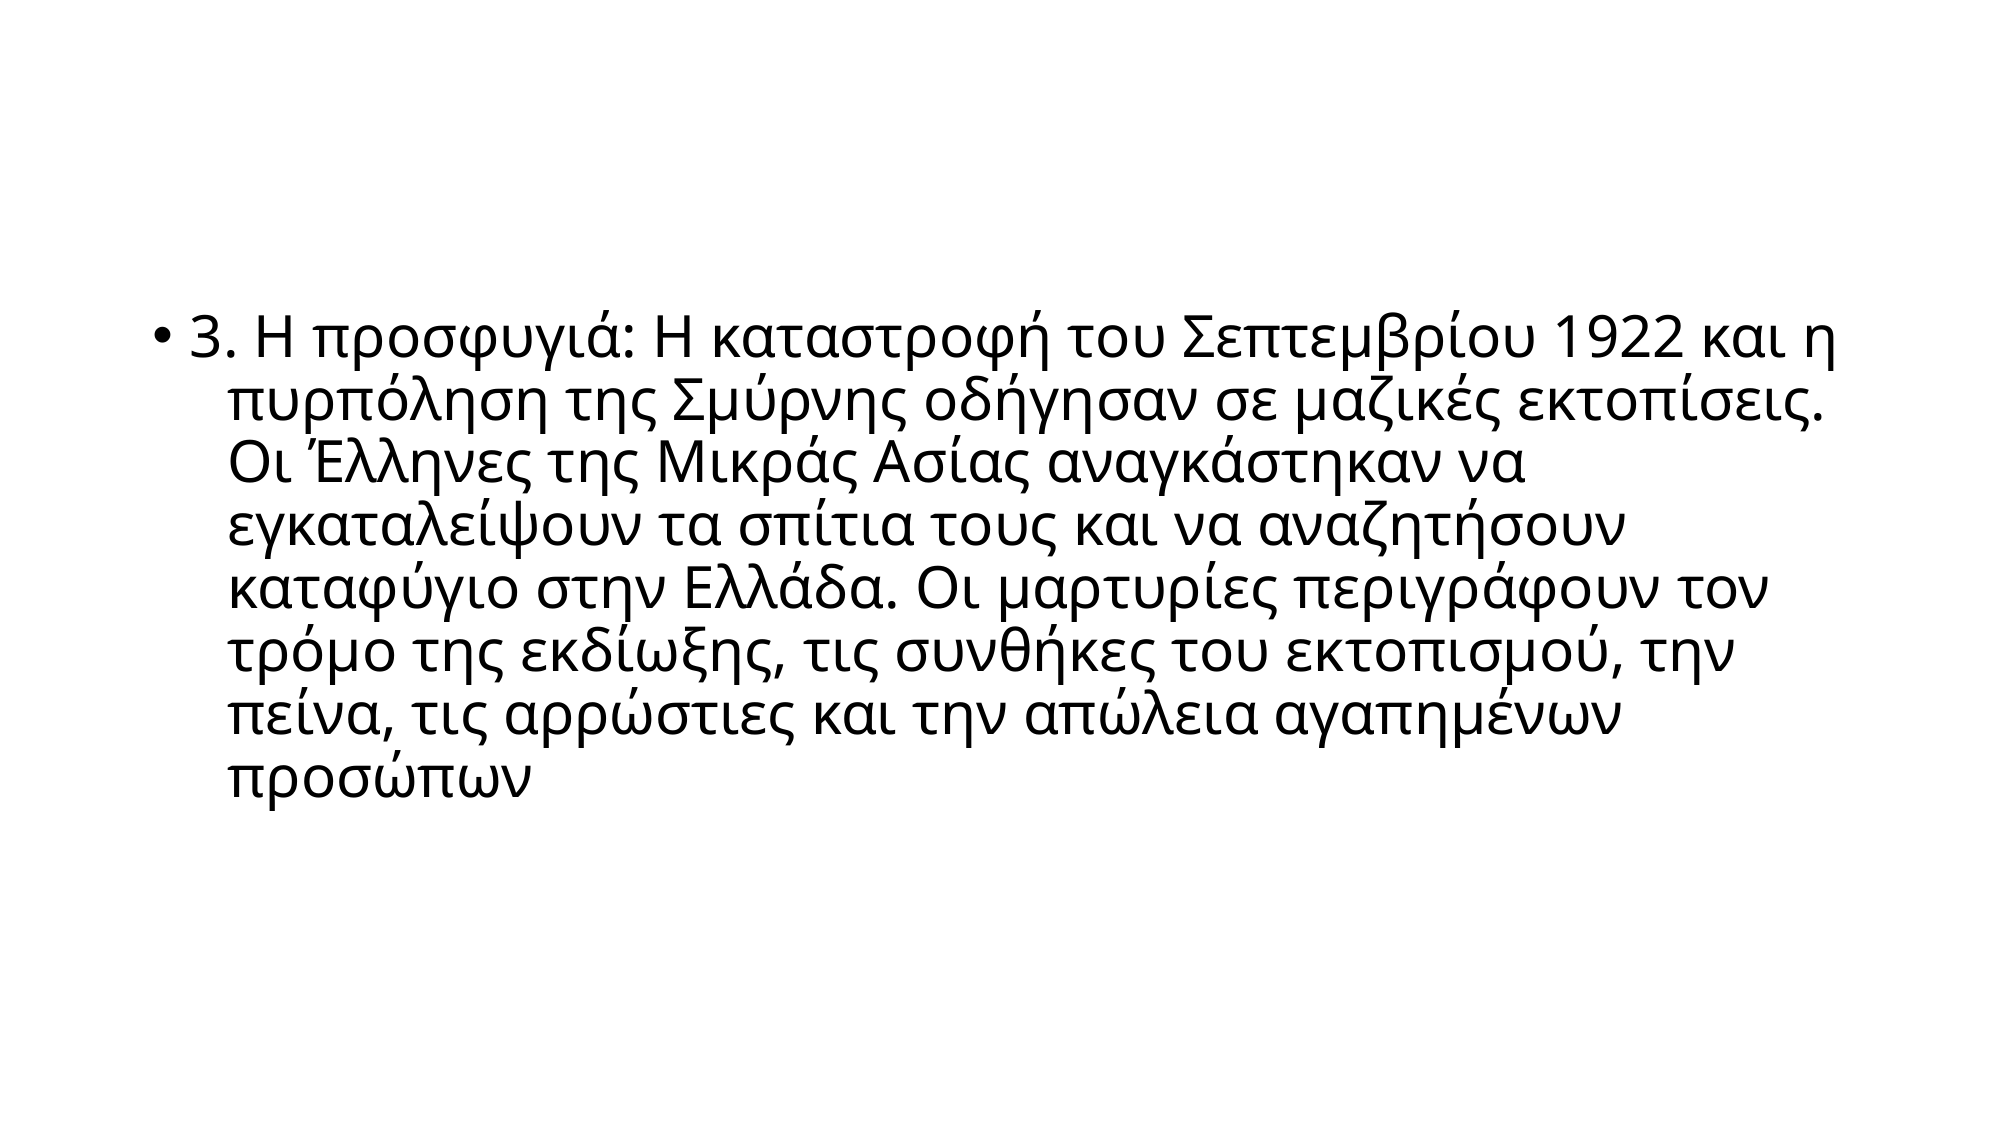

#
3. Η προσφυγιά: Η καταστροφή του Σεπτεμβρίου 1922 και η πυρπόληση της Σμύρνης οδήγησαν σε μαζικές εκτοπίσεις. Οι Έλληνες της Μικράς Ασίας αναγκάστηκαν να εγκαταλείψουν τα σπίτια τους και να αναζητήσουν καταφύγιο στην Ελλάδα. Οι μαρτυρίες περιγράφουν τον τρόμο της εκδίωξης, τις συνθήκες του εκτοπισμού, την πείνα, τις αρρώστιες και την απώλεια αγαπημένων προσώπων